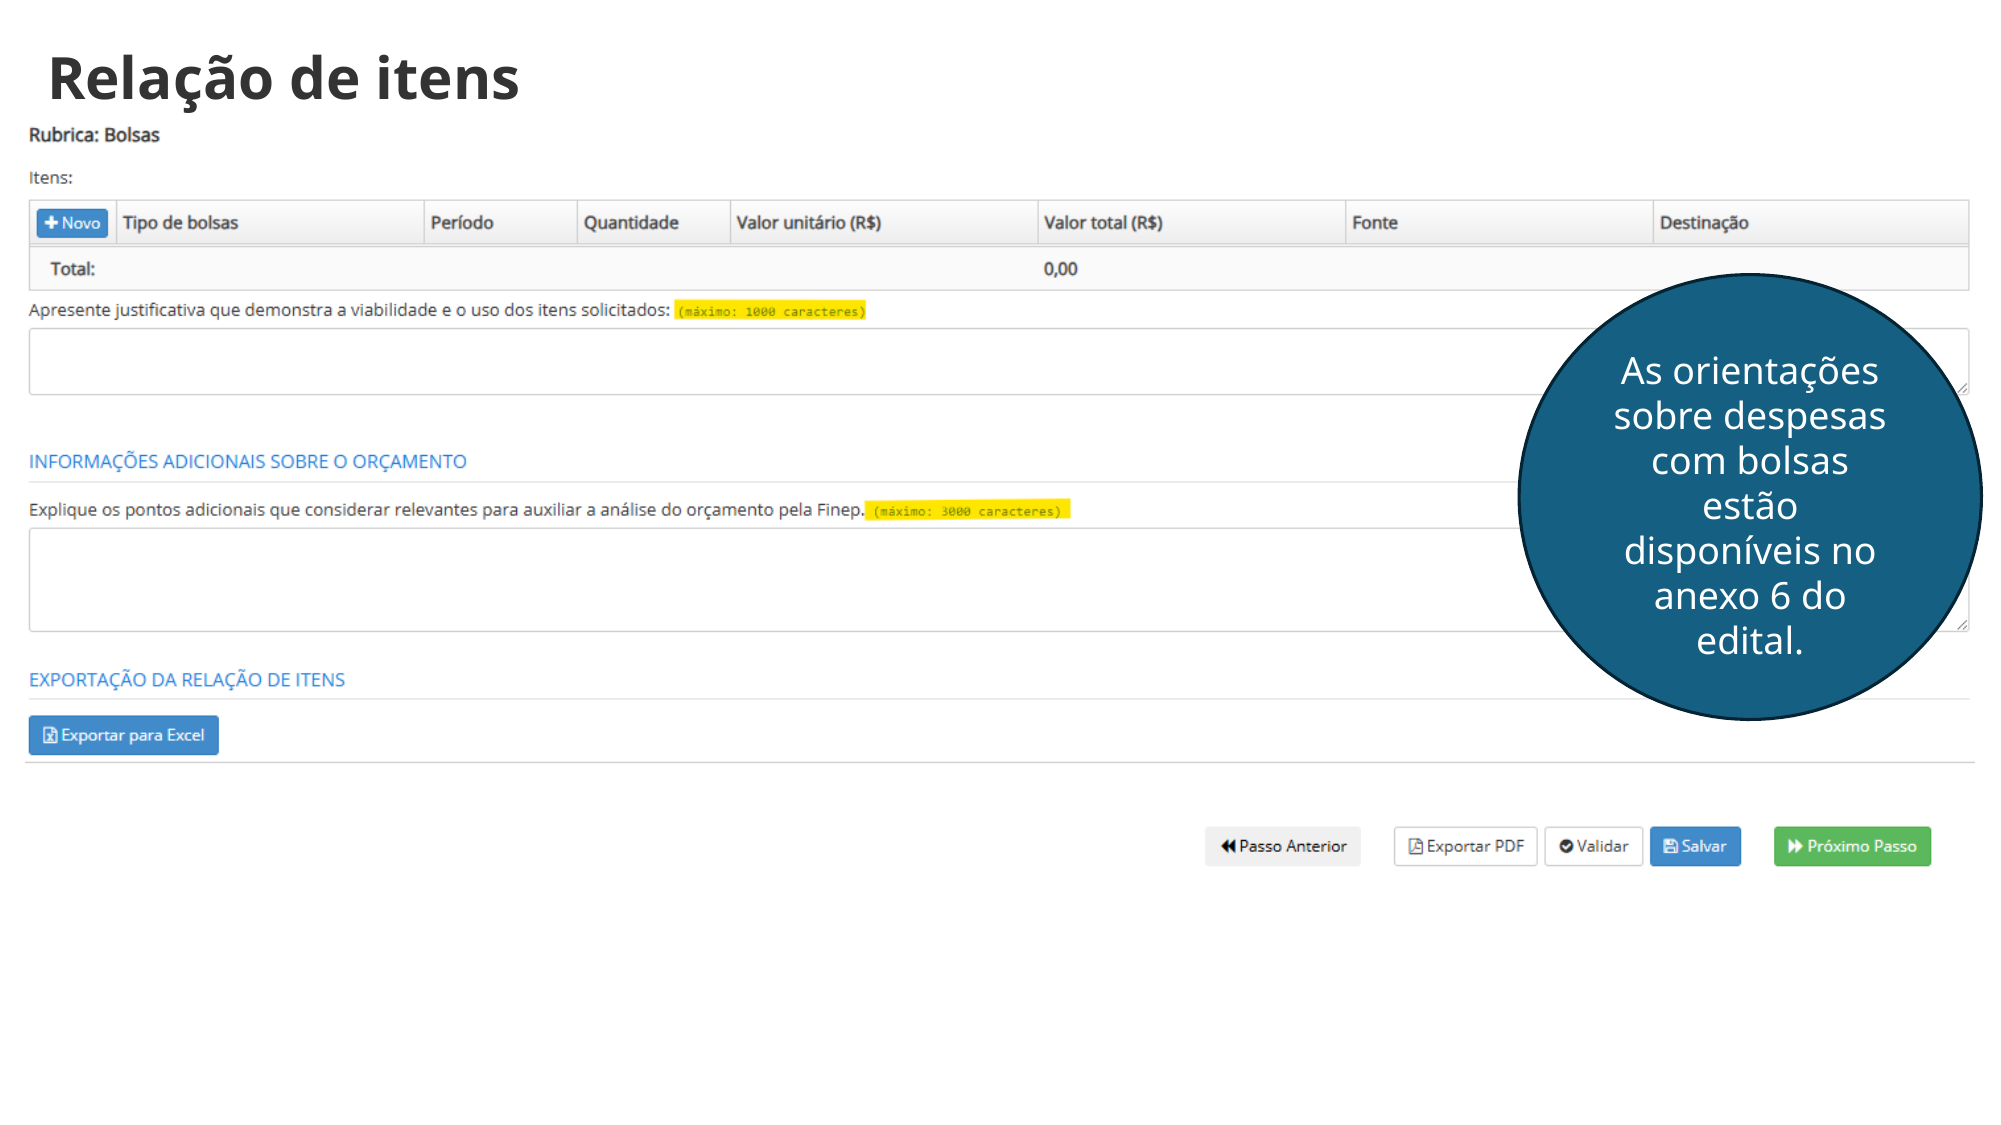

# Relação de itens
As orientações sobre despesas com bolsas estão disponíveis no anexo 6 do edital.